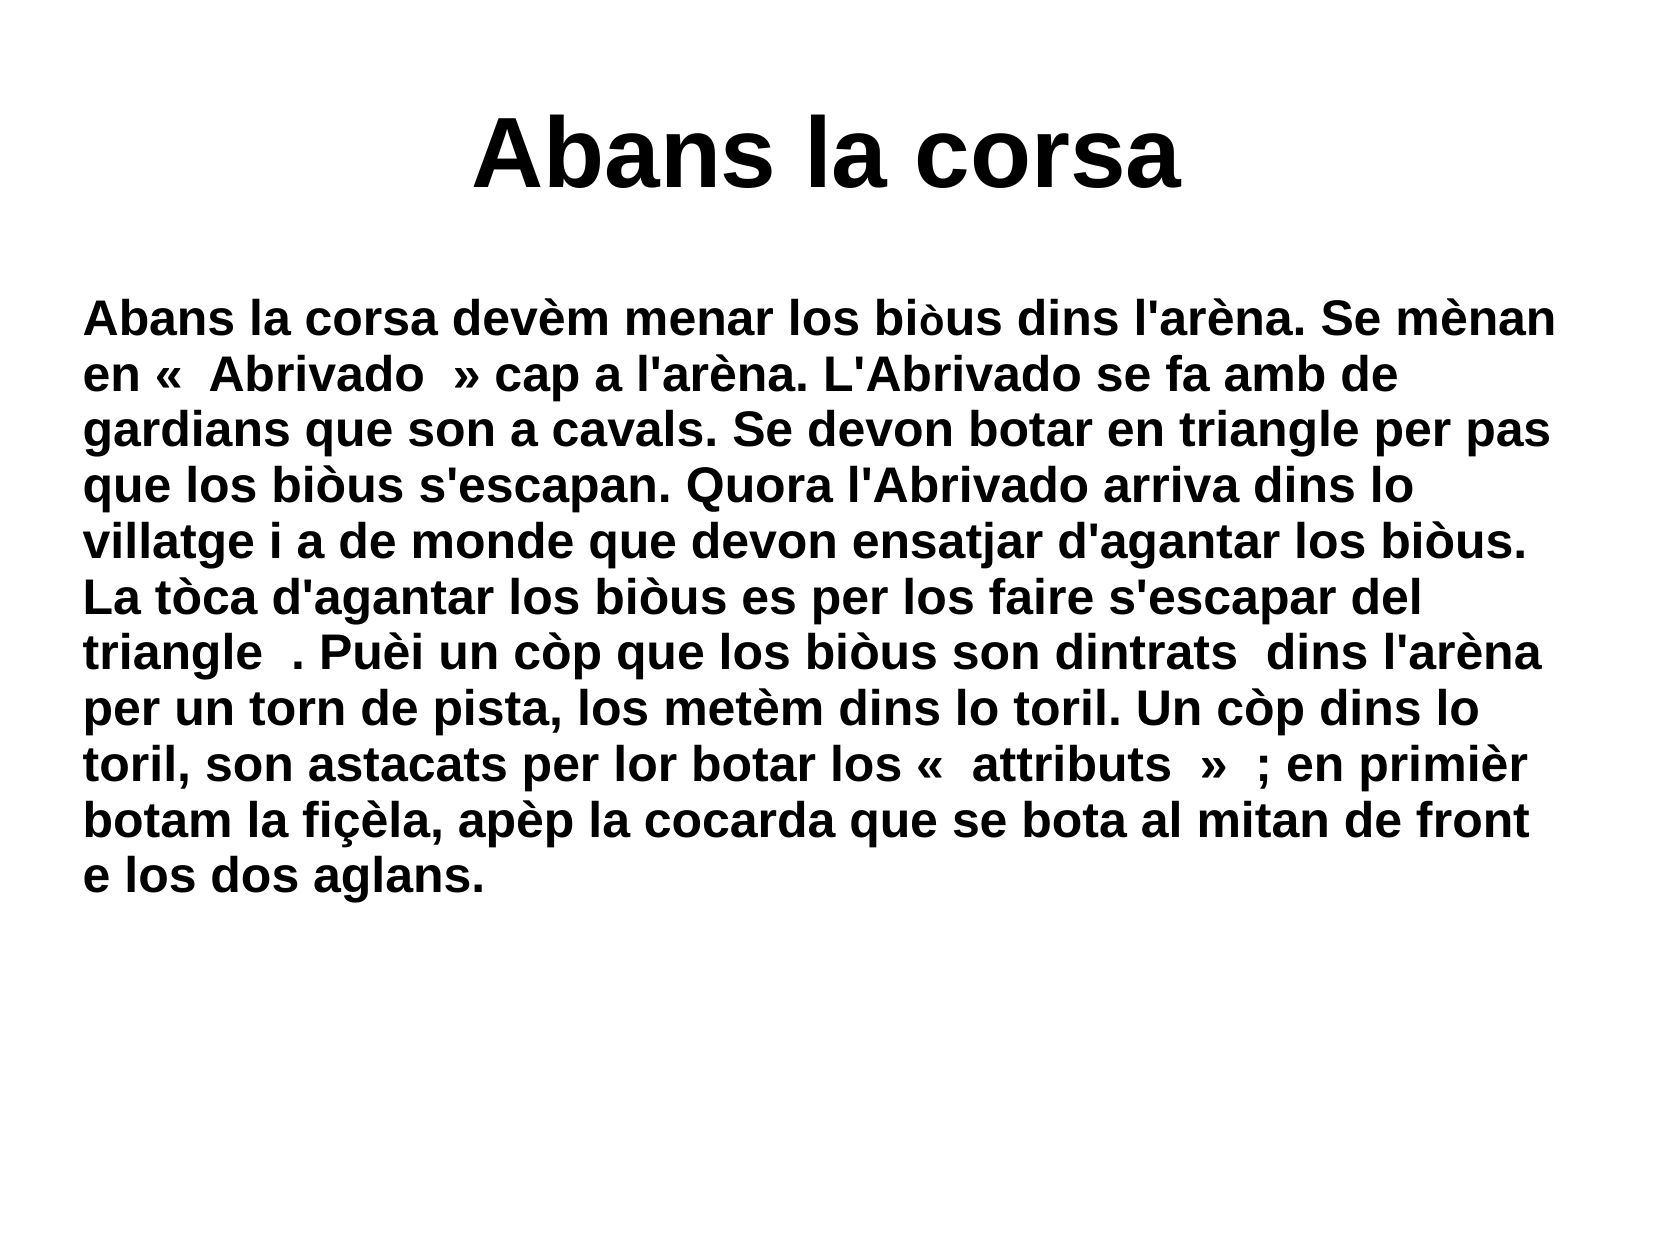

# Abans la corsa
Abans la corsa devèm menar los biòus dins l'arèna. Se mènan en «  Abrivado  » cap a l'arèna. L'Abrivado se fa amb de gardians que son a cavals. Se devon botar en triangle per pas que los biòus s'escapan. Quora l'Abrivado arriva dins lo villatge i a de monde que devon ensatjar d'agantar los biòus. La tòca d'agantar los biòus es per los faire s'escapar del triangle  . Puèi un còp que los biòus son dintrats dins l'arèna per un torn de pista, los metèm dins lo toril. Un còp dins lo toril, son astacats per lor botar los «  attributs  »  ; en primièr botam la fiçèla, apèp la cocarda que se bota al mitan de front e los dos aglans.